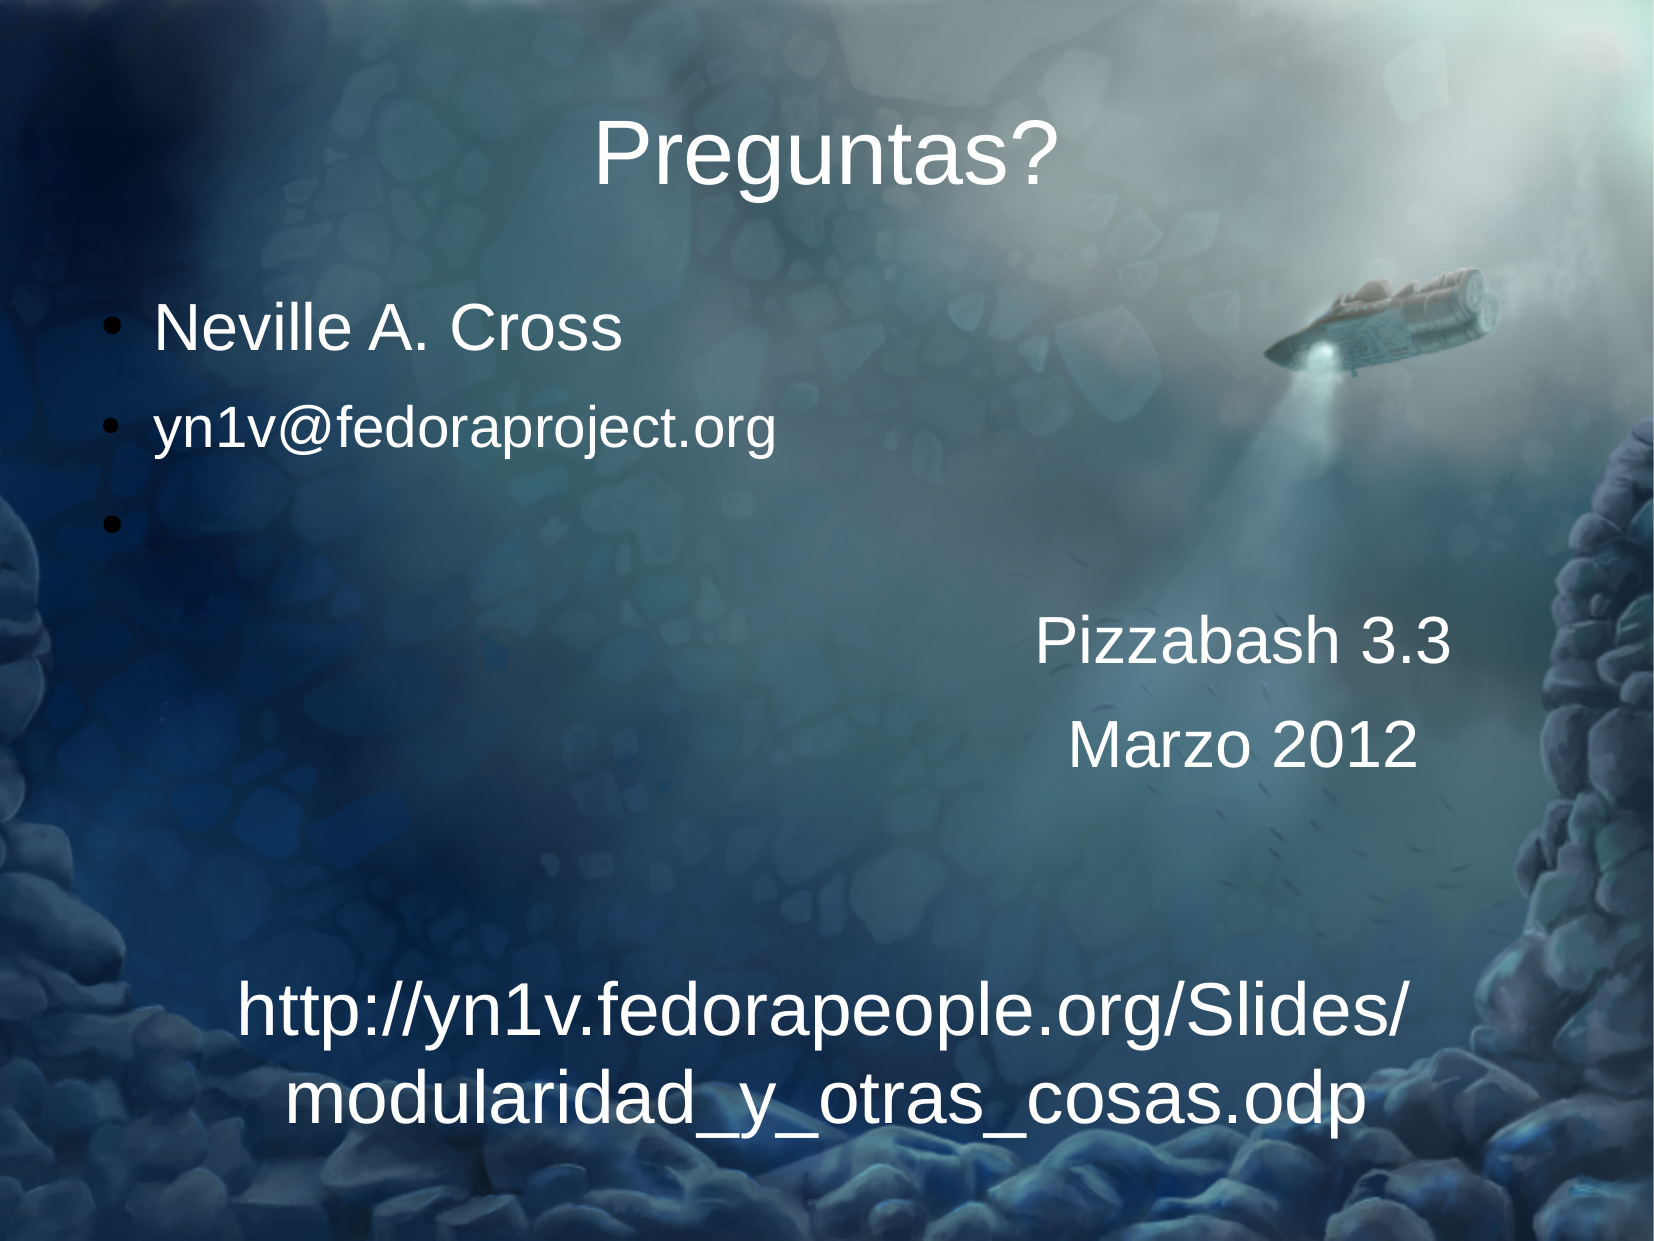

# Preguntas?
Neville A. Cross
yn1v@fedoraproject.org
Pizzabash 3.3
Marzo 2012
http://yn1v.fedorapeople.org/Slides/
modularidad_y_otras_cosas.odp